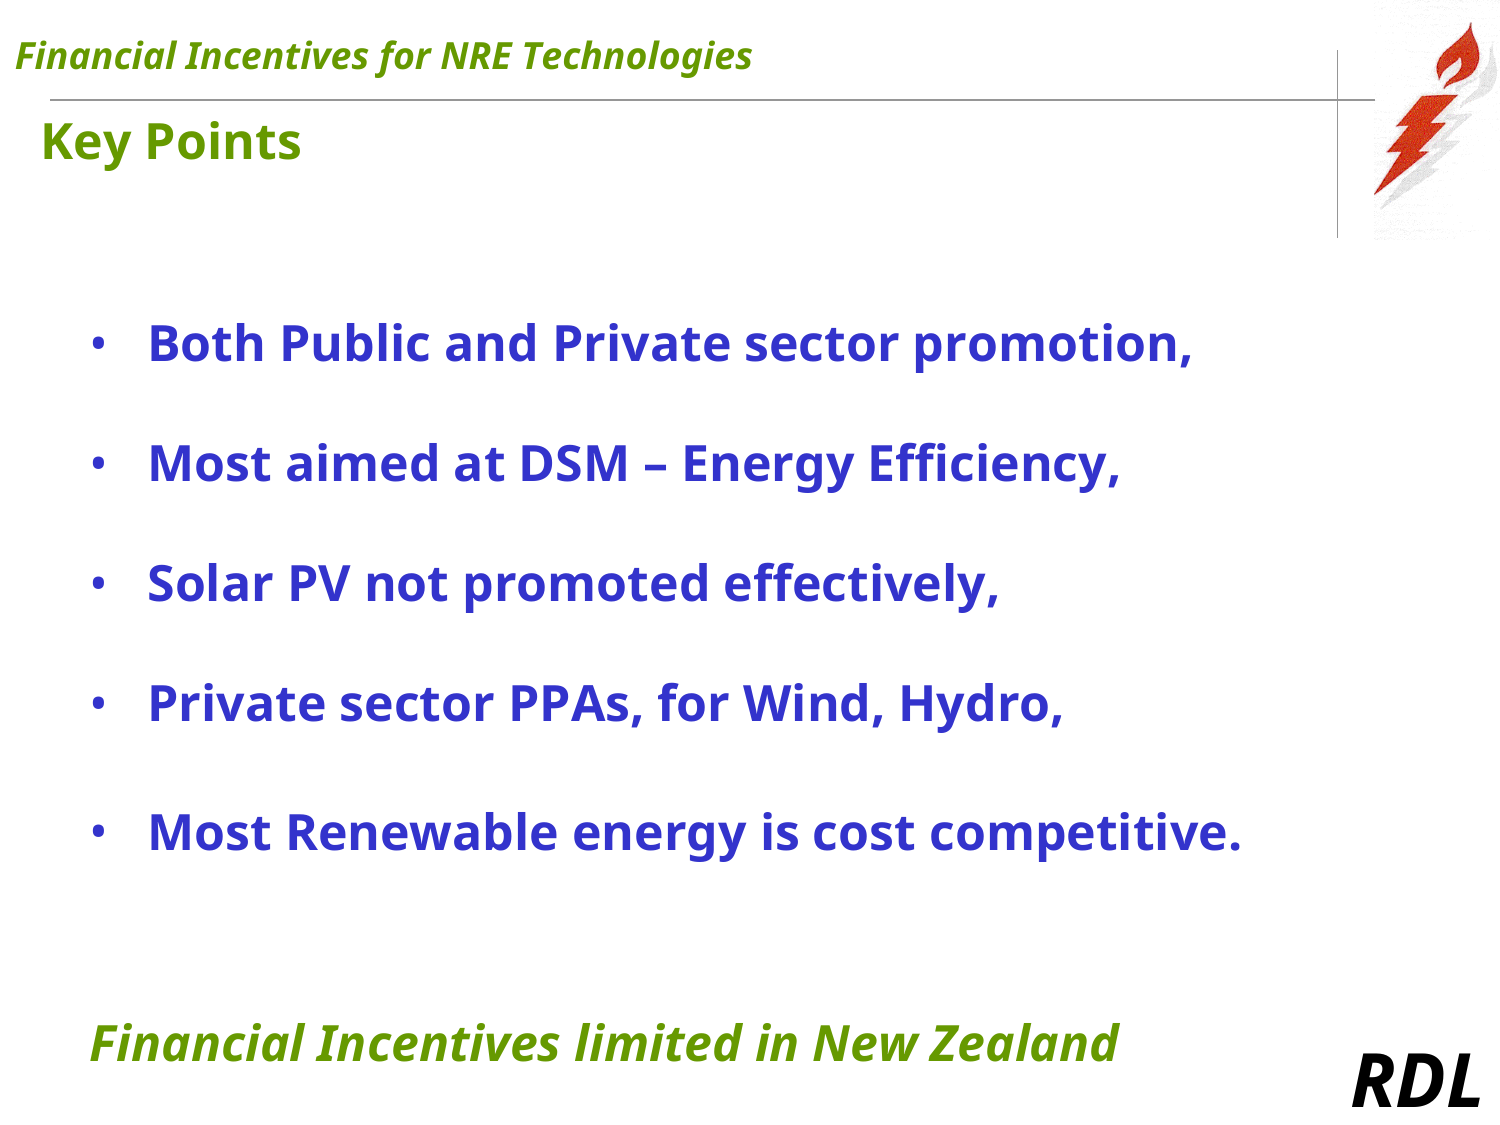

Financial Incentives for NRE Technologies
 Key Points
 Both Public and Private sector promotion,
 Most aimed at DSM – Energy Efficiency,
 Solar PV not promoted effectively,
 Private sector PPAs, for Wind, Hydro,
 Most Renewable energy is cost competitive.
Financial Incentives limited in New Zealand
RDL